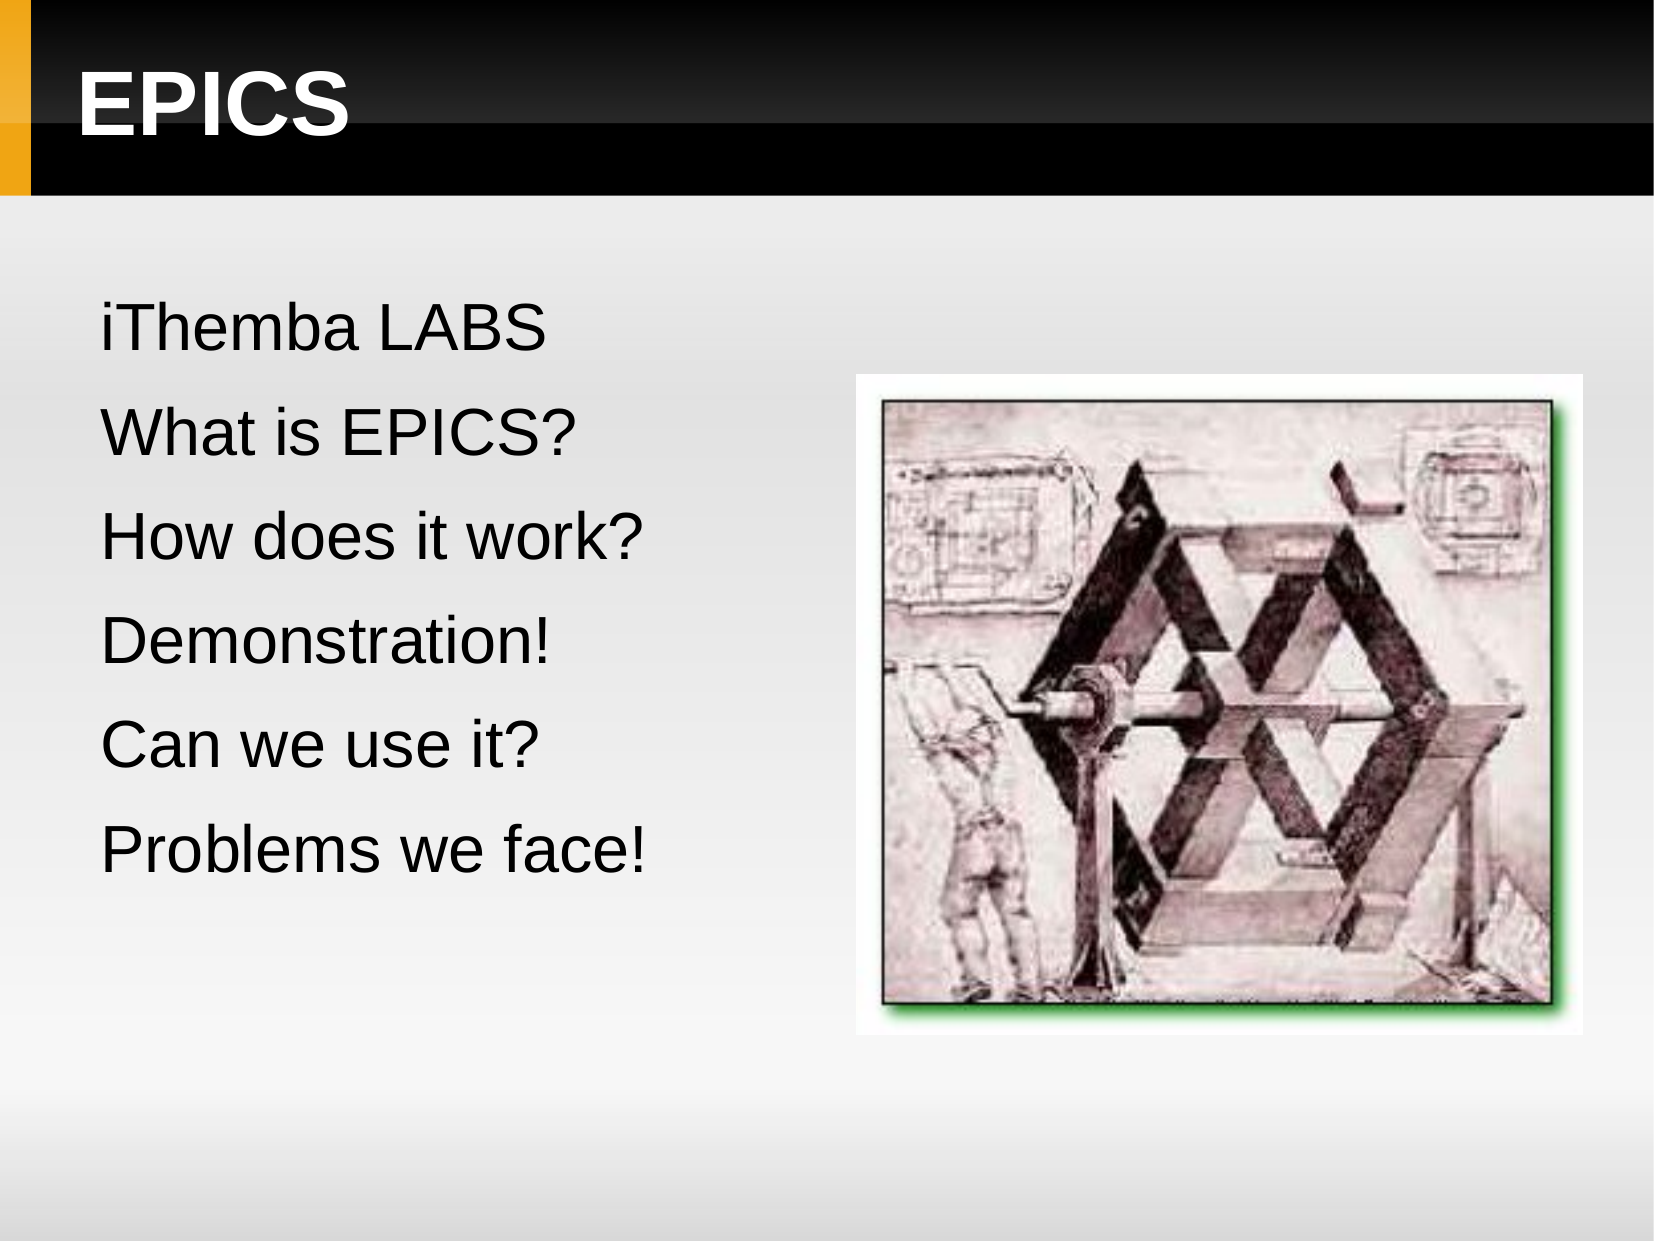

# EPICS
iThemba LABS
What is EPICS?
How does it work?
Demonstration!
Can we use it?
Problems we face!